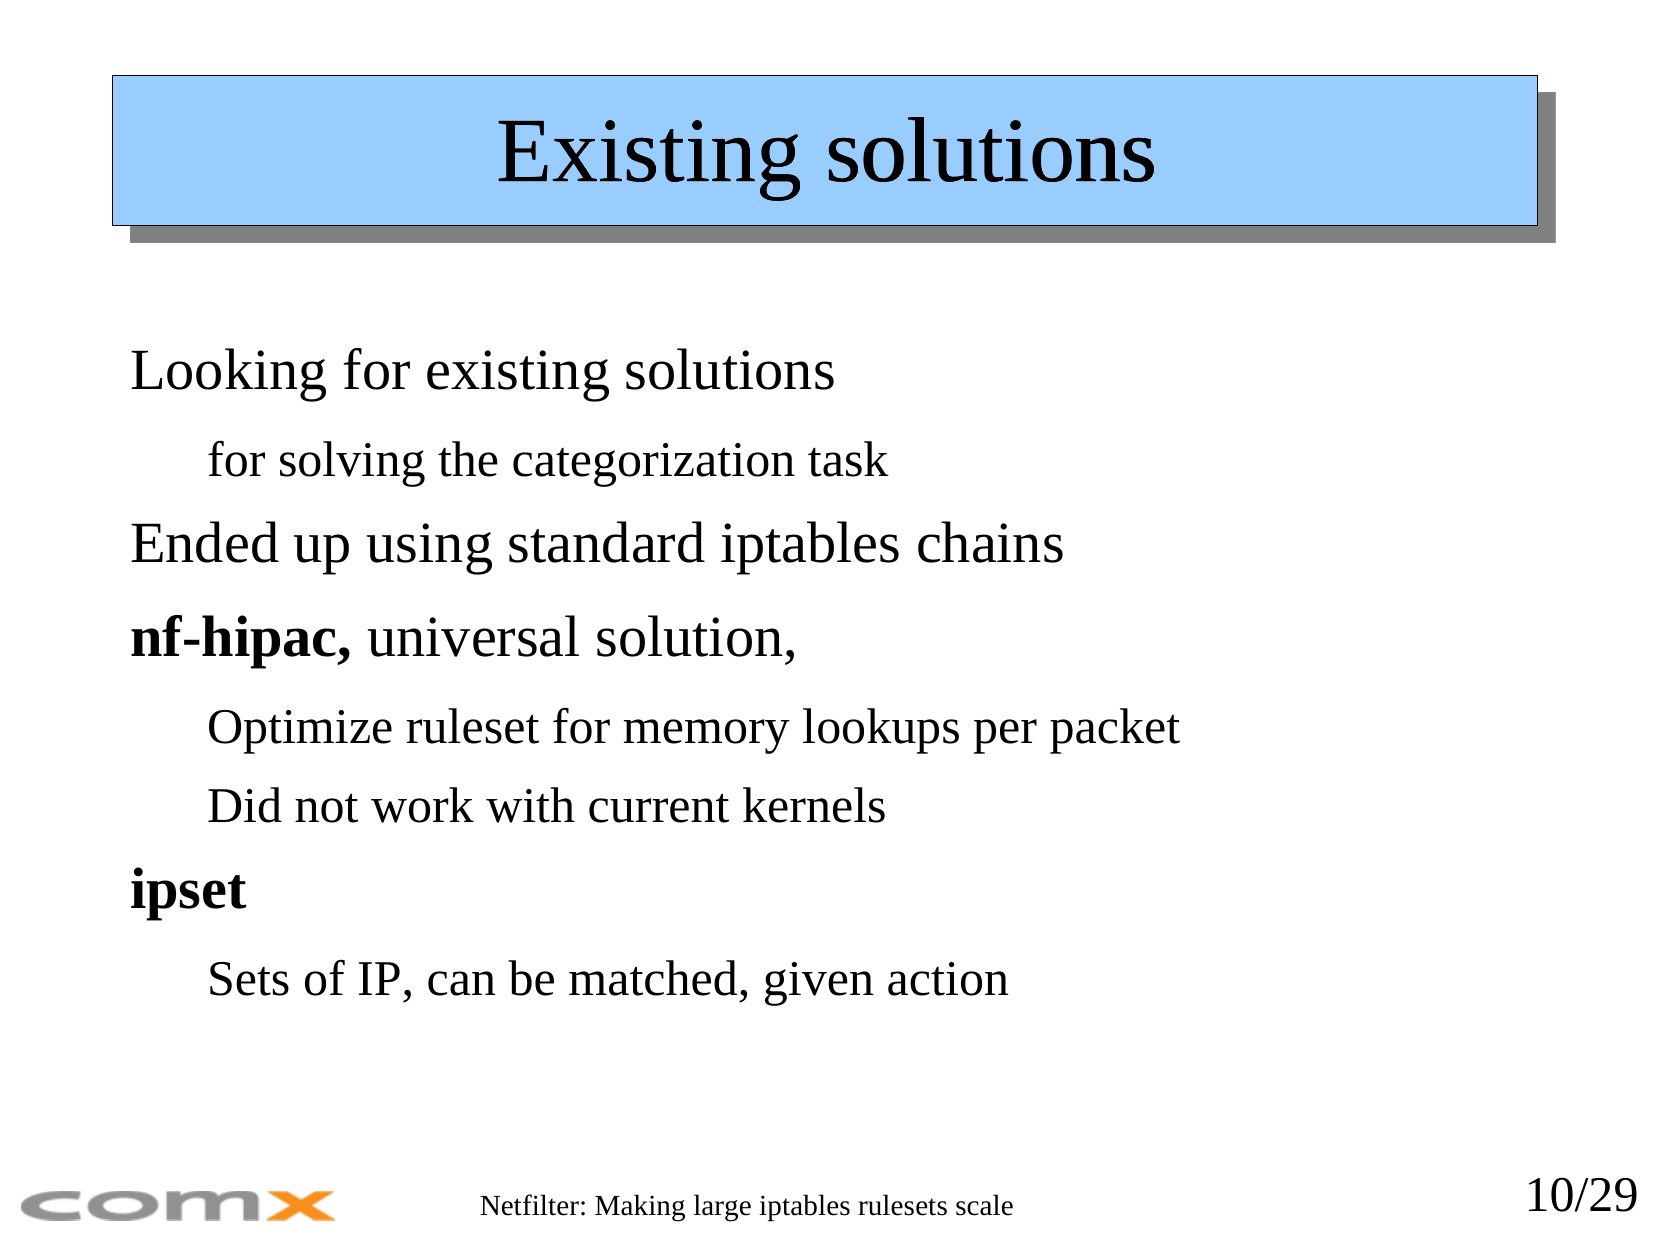

# Existing solutions
Looking for existing solutions
for solving the categorization task
Ended up using standard iptables chains
nf-hipac, universal solution,
Optimize ruleset for memory lookups per packet
Did not work with current kernels
ipset
Sets of IP, can be matched, given action